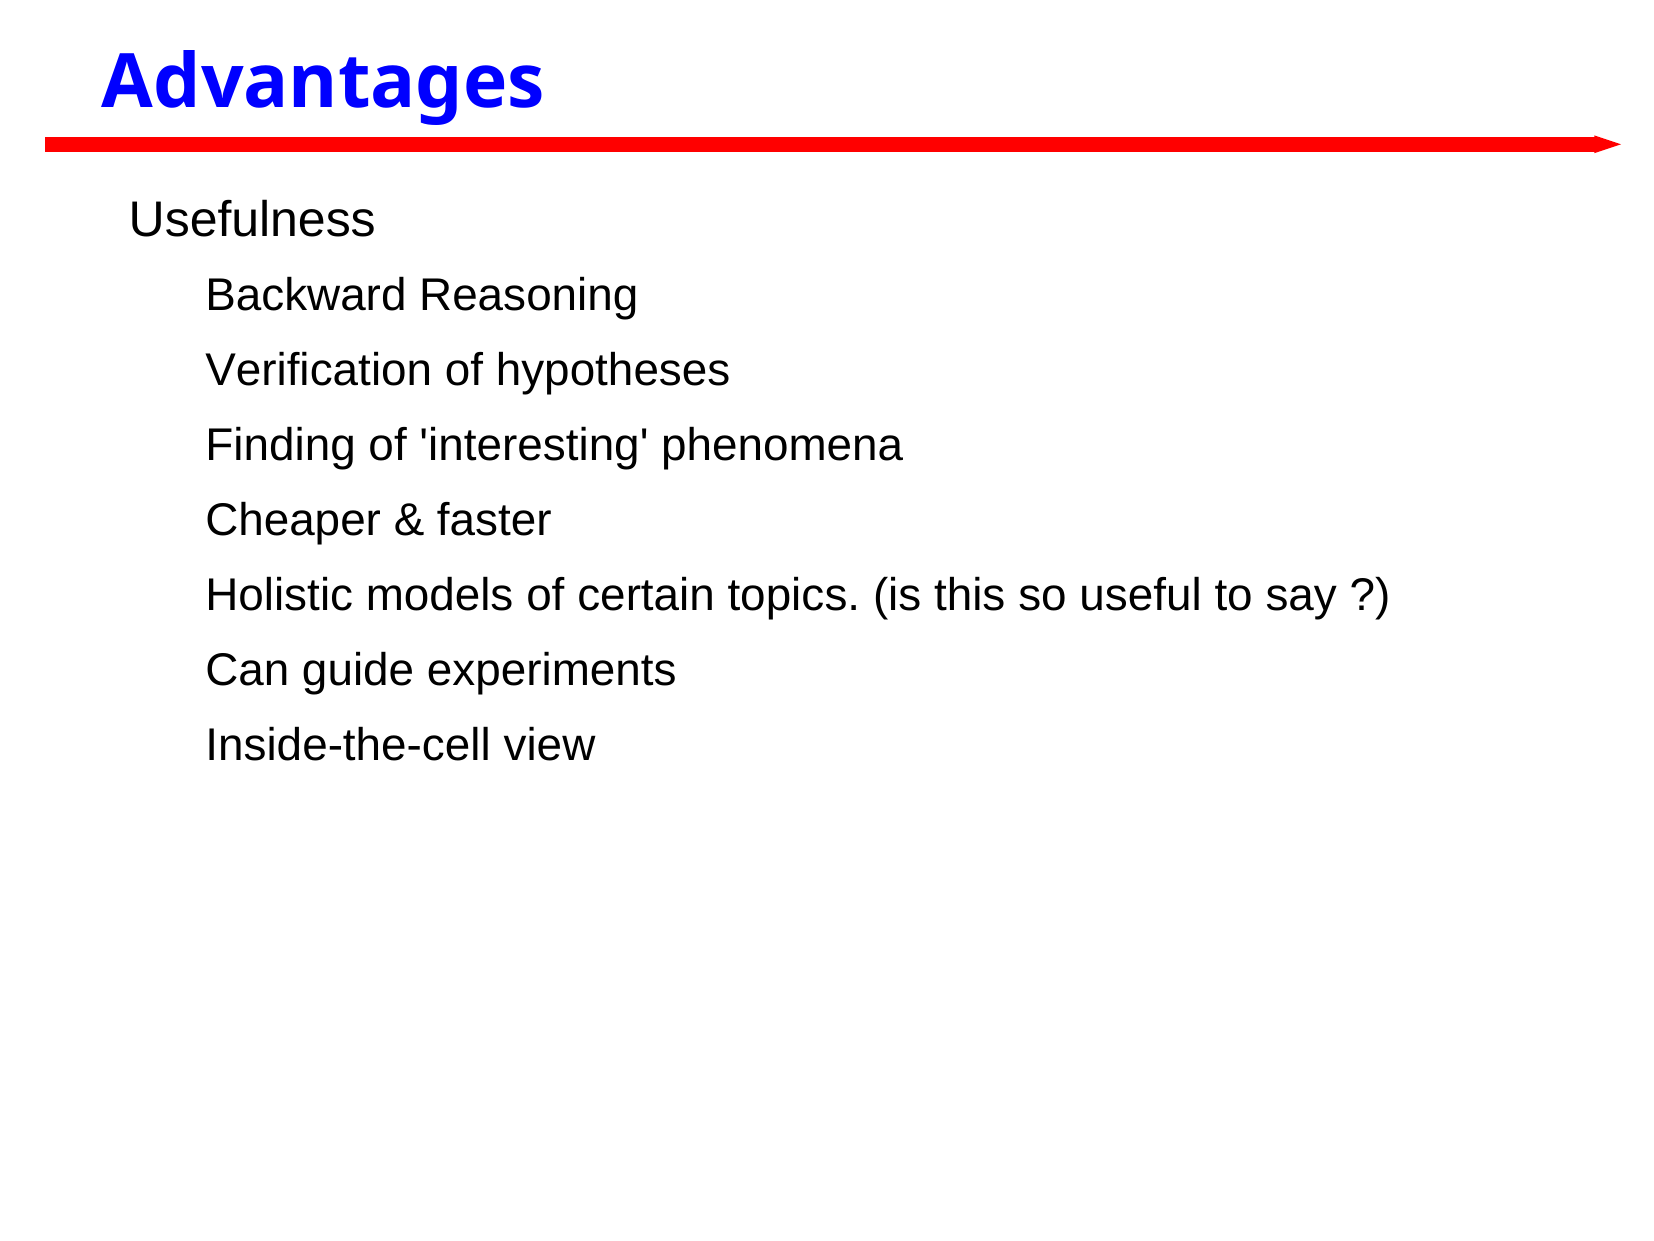

# Advantages
Usefulness
Backward Reasoning
Verification of hypotheses
Finding of 'interesting' phenomena
Cheaper & faster
Holistic models of certain topics. (is this so useful to say ?)
Can guide experiments
Inside-the-cell view